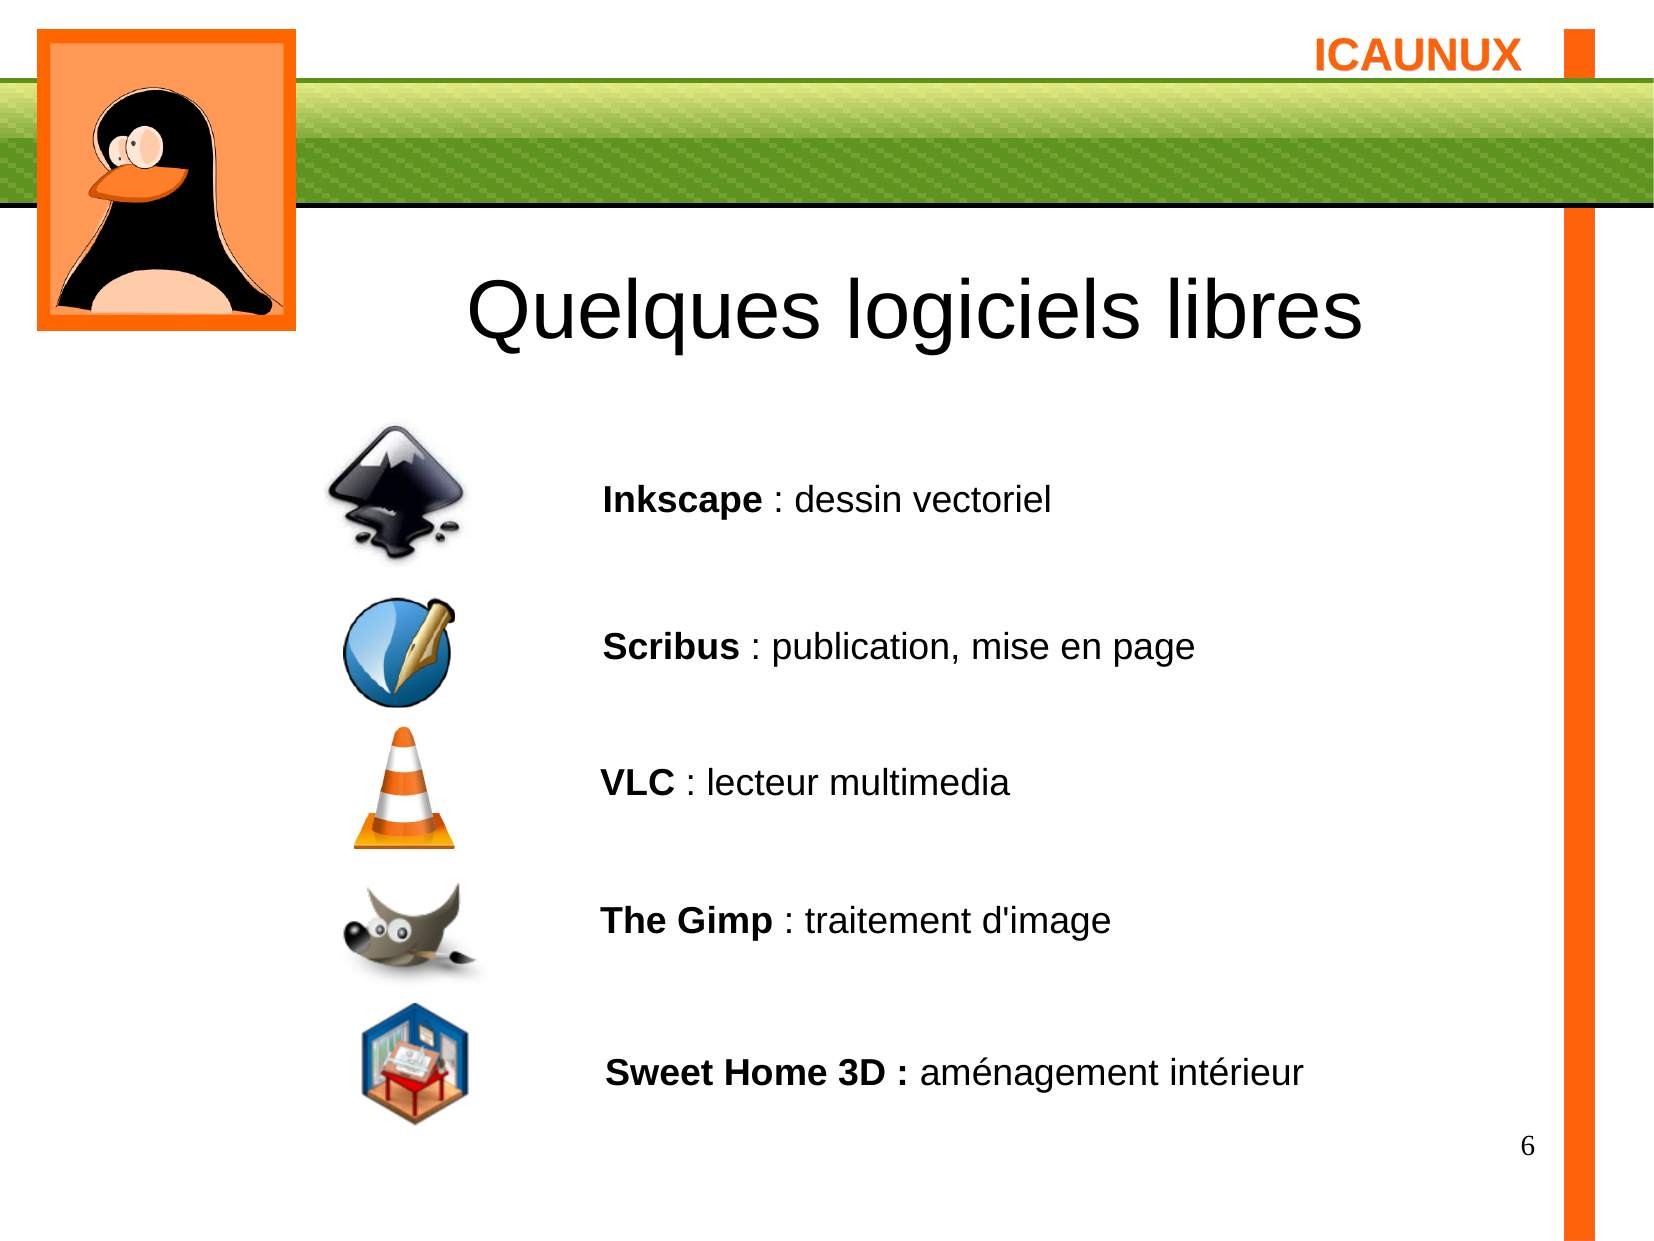

# Quelques logiciels libres
Inkscape : dessin vectoriel
Scribus : publication, mise en page
VLC : lecteur multimedia
The Gimp : traitement d'image
Sweet Home 3D : aménagement intérieur
6